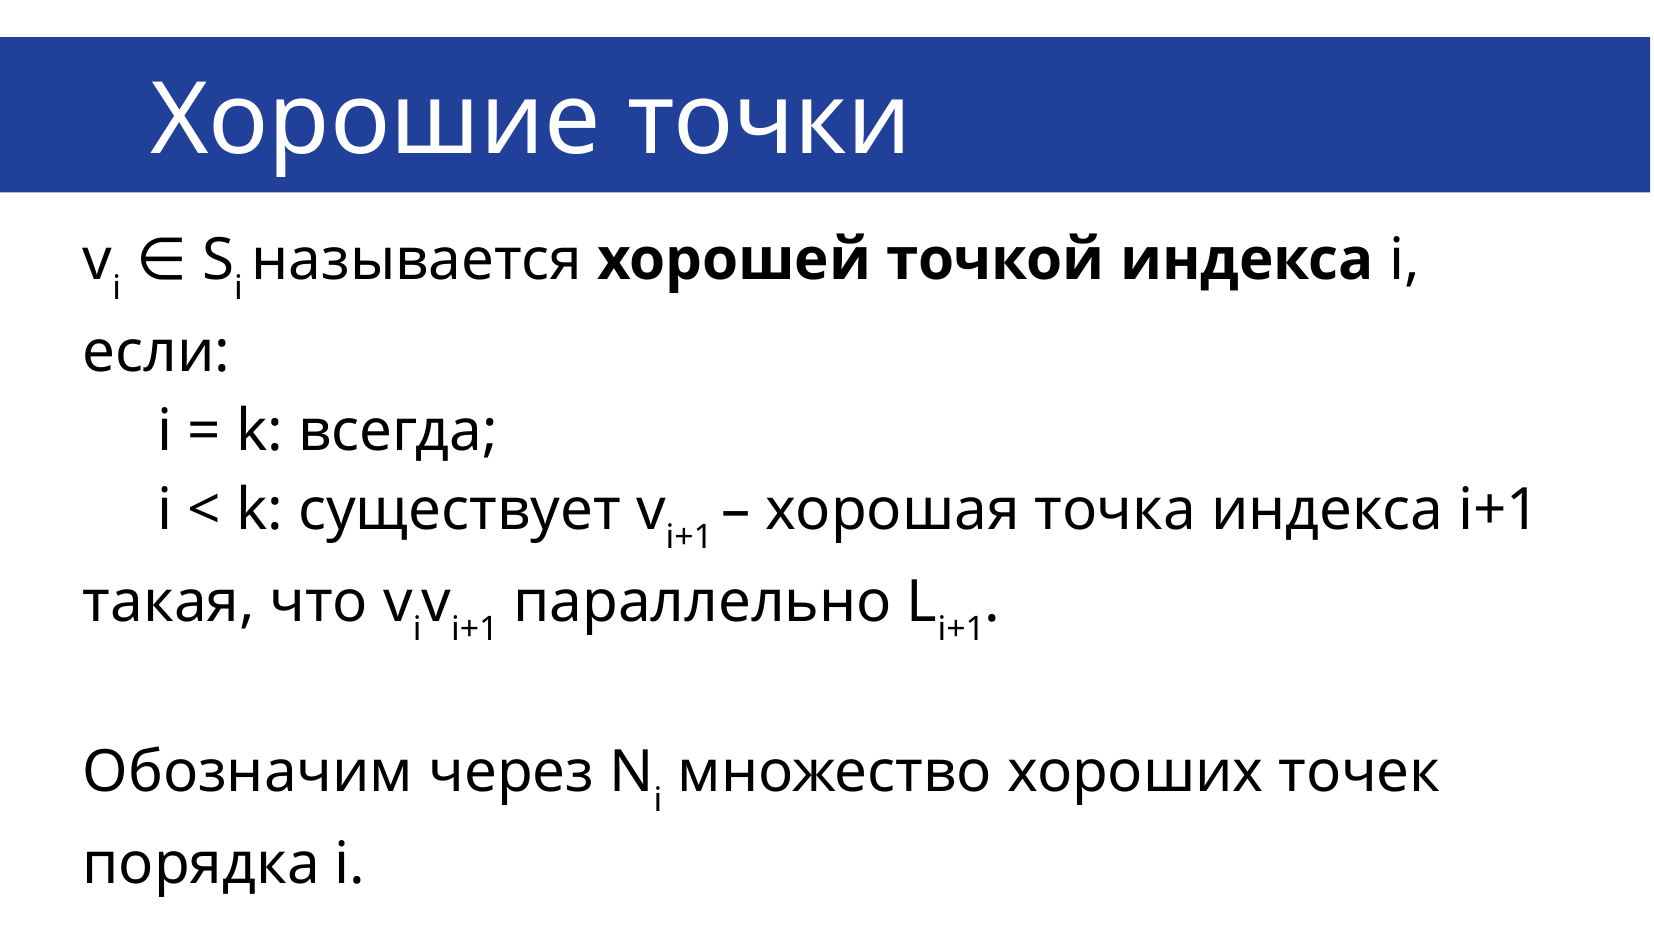

# Хорошие точки
vi ∈ Si называется хорошей точкой индекса i, если:
	i = k: всегда;
	i < k: существует vi+1 – хорошая точка индекса i+1 такая, что vivi+1 параллельно Li+1.
Обозначим через Ni множество хороших точек порядка i.